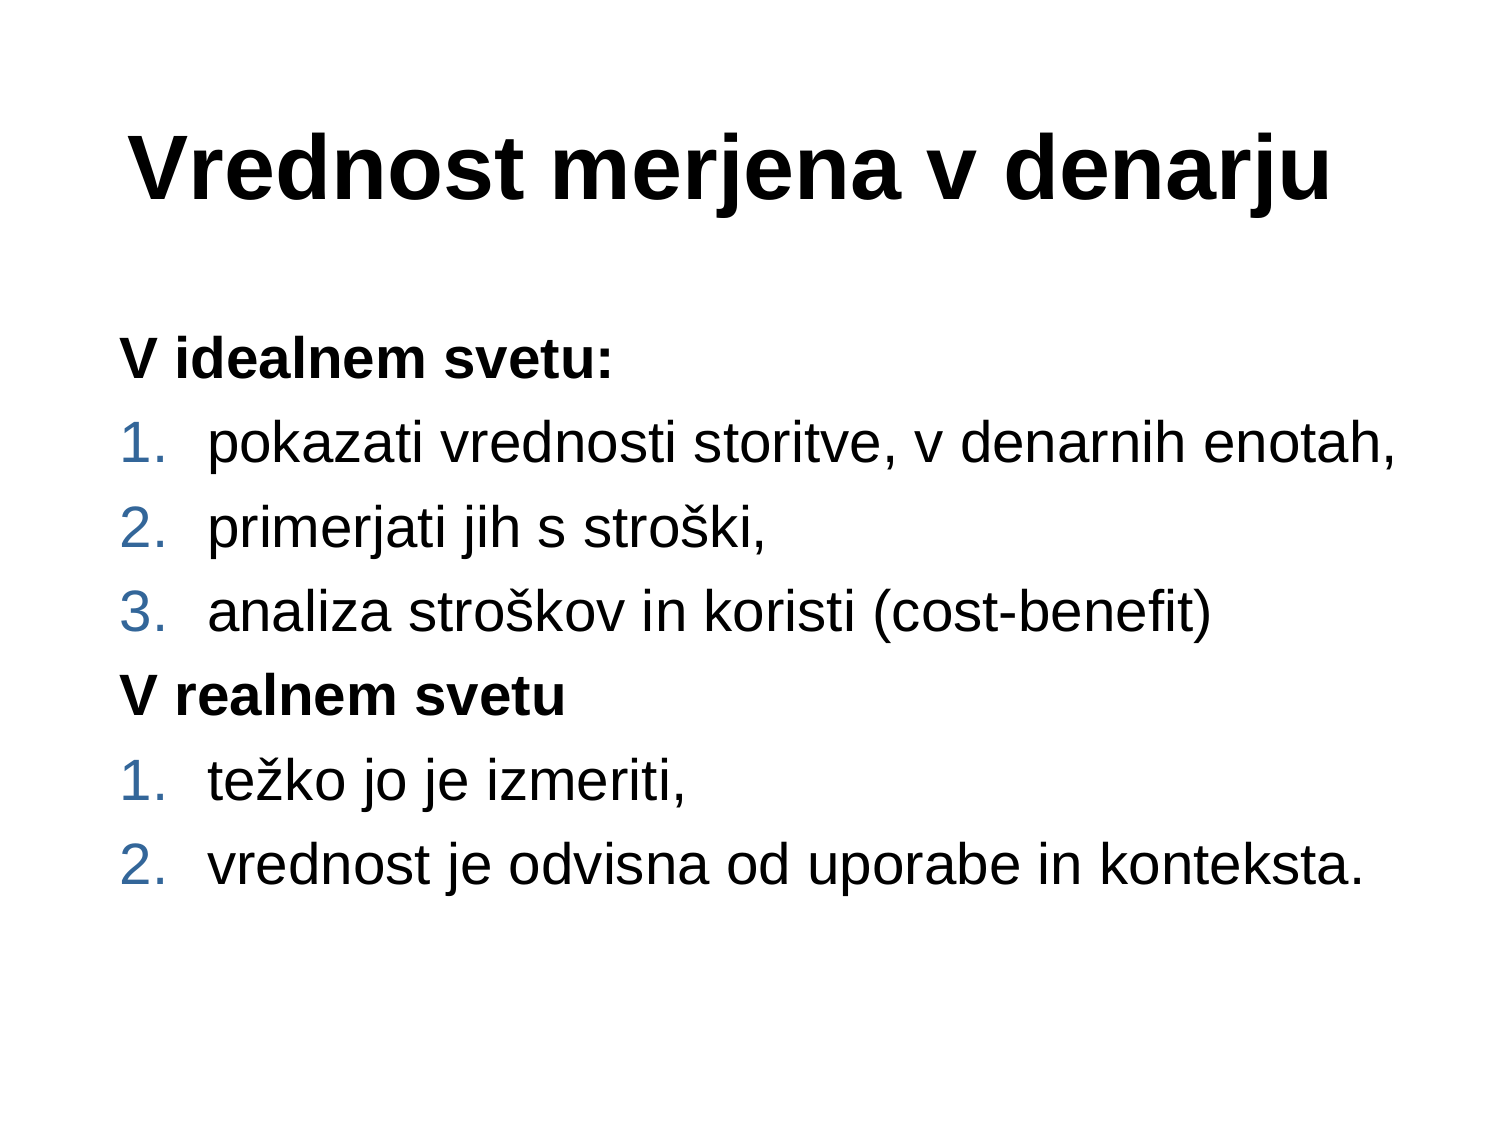

# Vrednost merjena v denarju
V idealnem svetu:
pokazati vrednosti storitve, v denarnih enotah,
primerjati jih s stroški,
analiza stroškov in koristi (cost-benefit)
V realnem svetu
težko jo je izmeriti,
vrednost je odvisna od uporabe in konteksta.
Primoz Juznic, BINK, FF, Univerza v Ljubljani